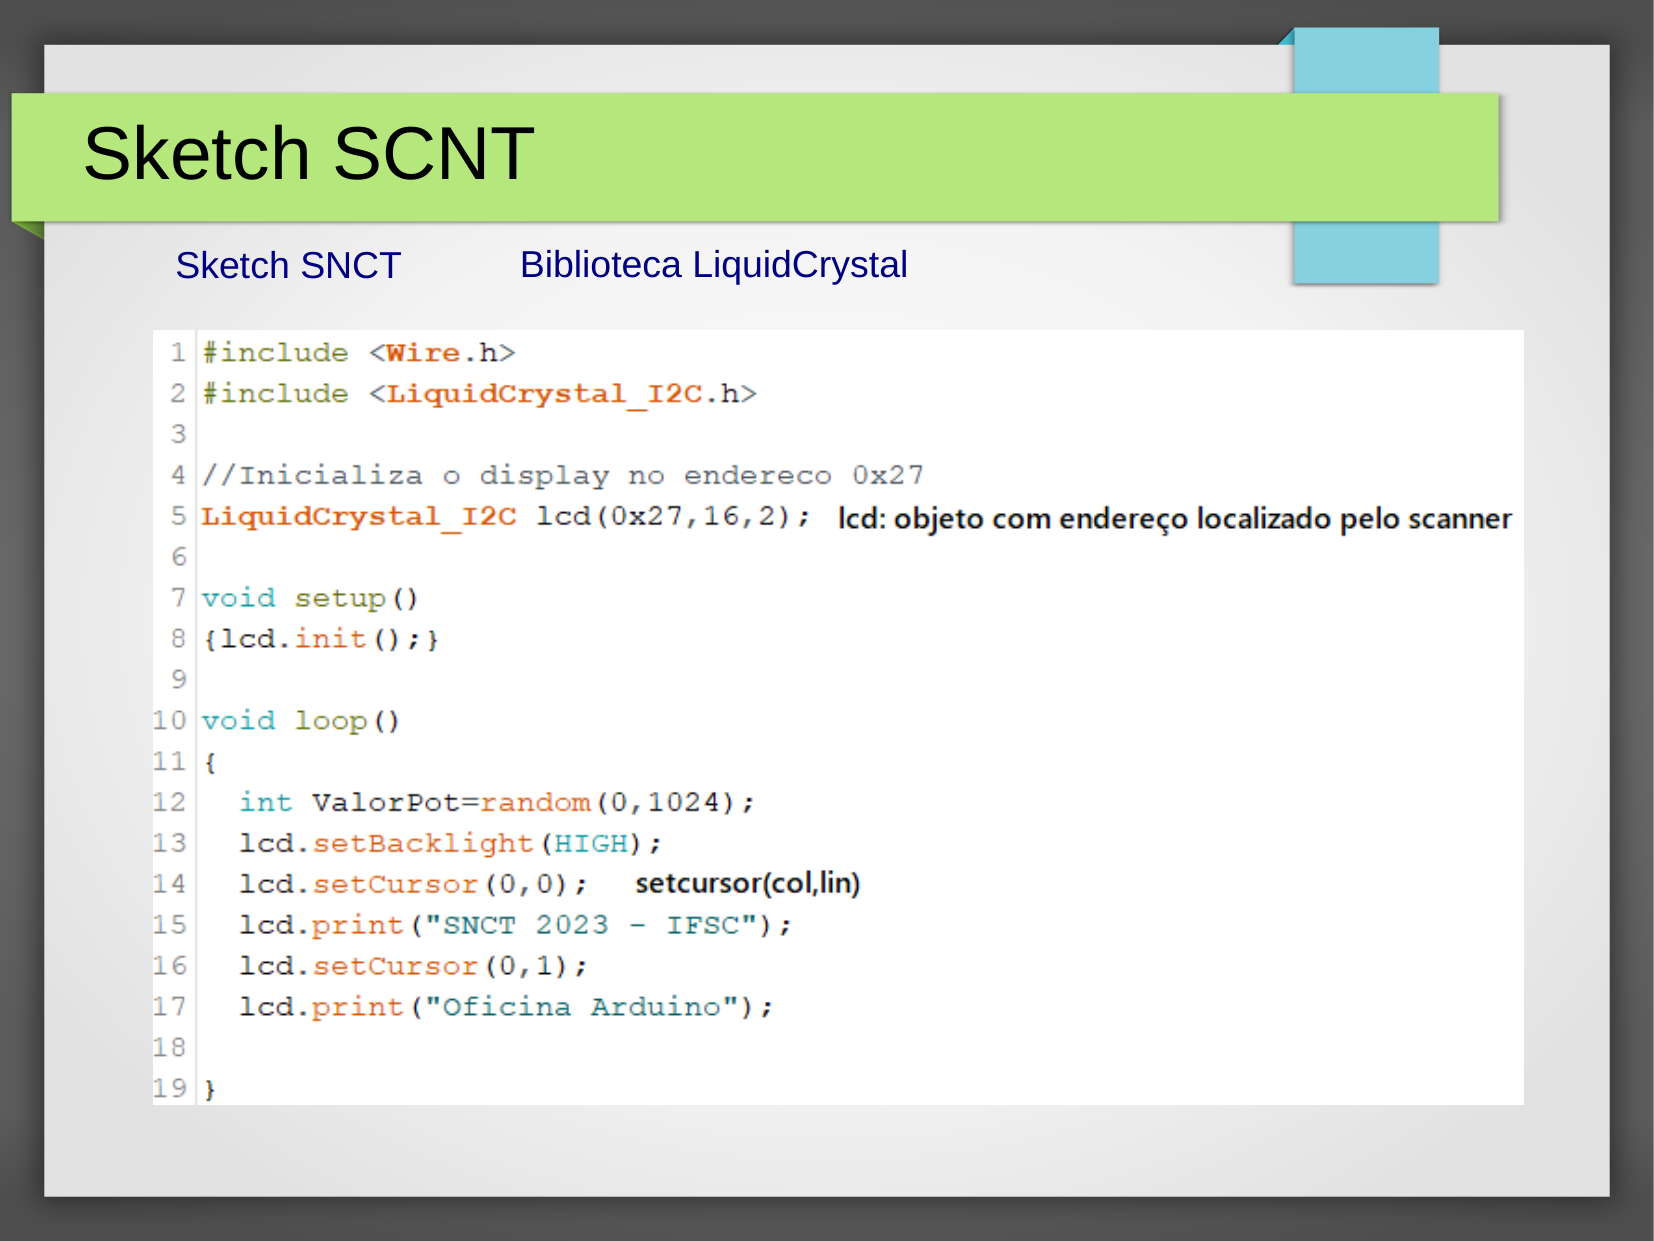

# Sketch SCNT
Biblioteca LiquidCrystal
Sketch SNCT